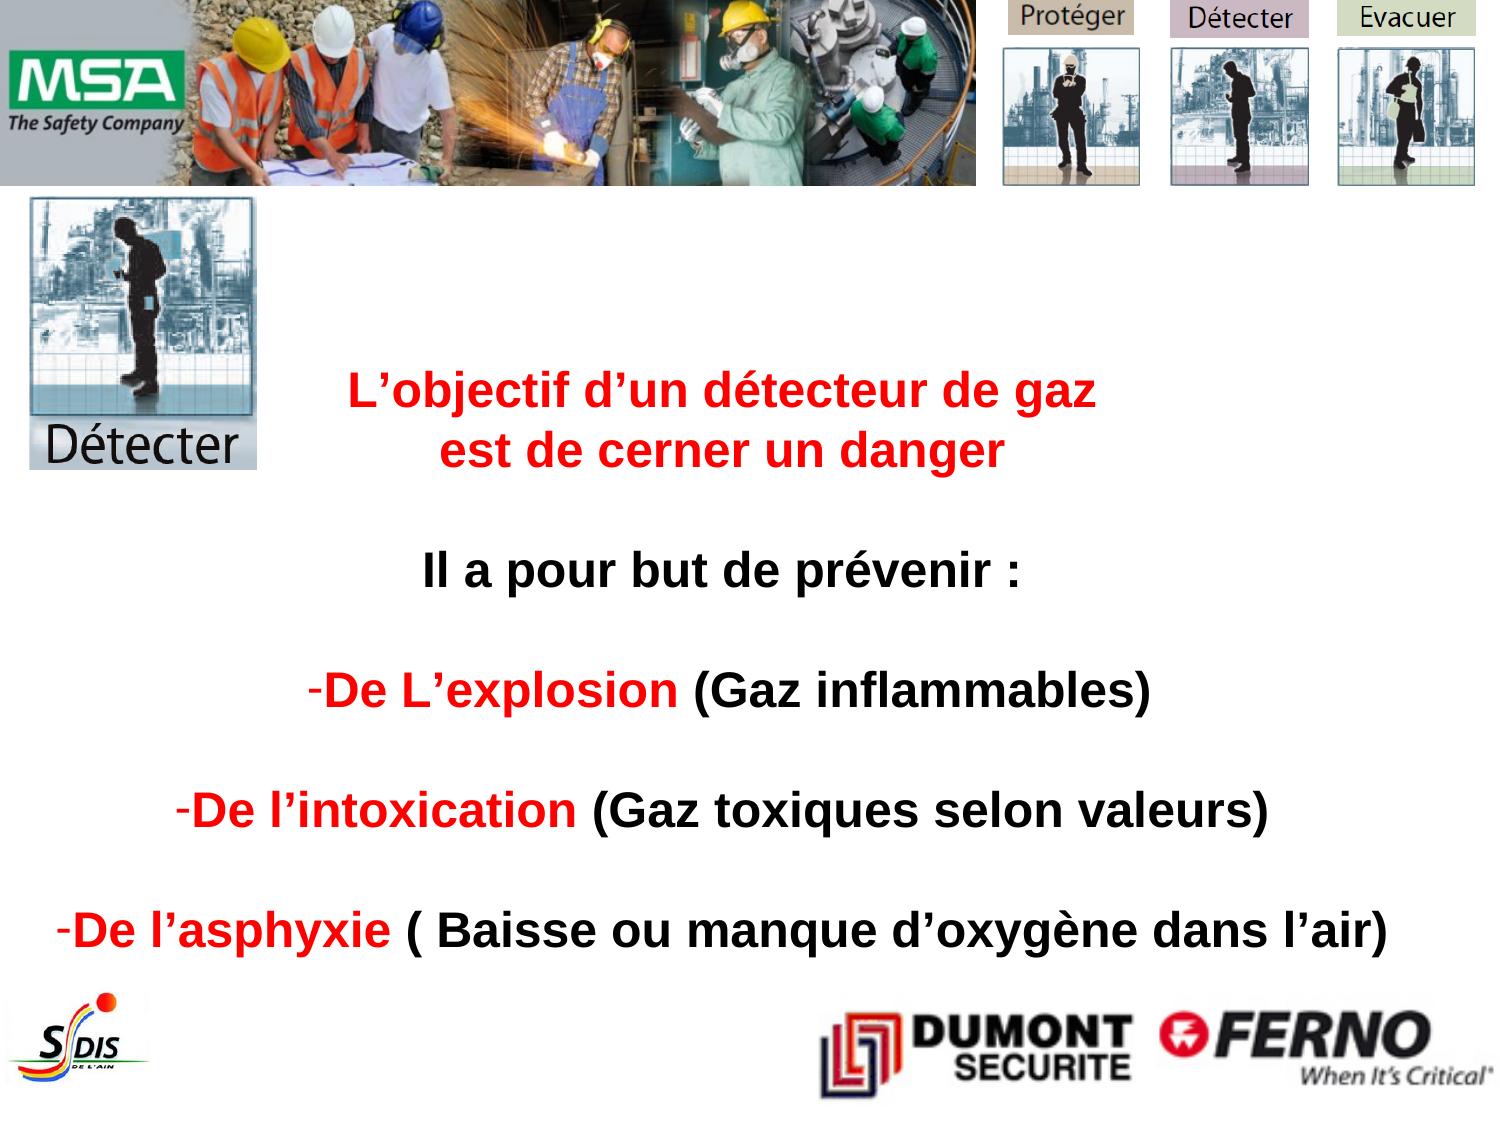

L’objectif d’un détecteur de gaz
est de cerner un danger
Il a pour but de prévenir :
De L’explosion (Gaz inflammables)
De l’intoxication (Gaz toxiques selon valeurs)
De l’asphyxie ( Baisse ou manque d’oxygène dans l’air)